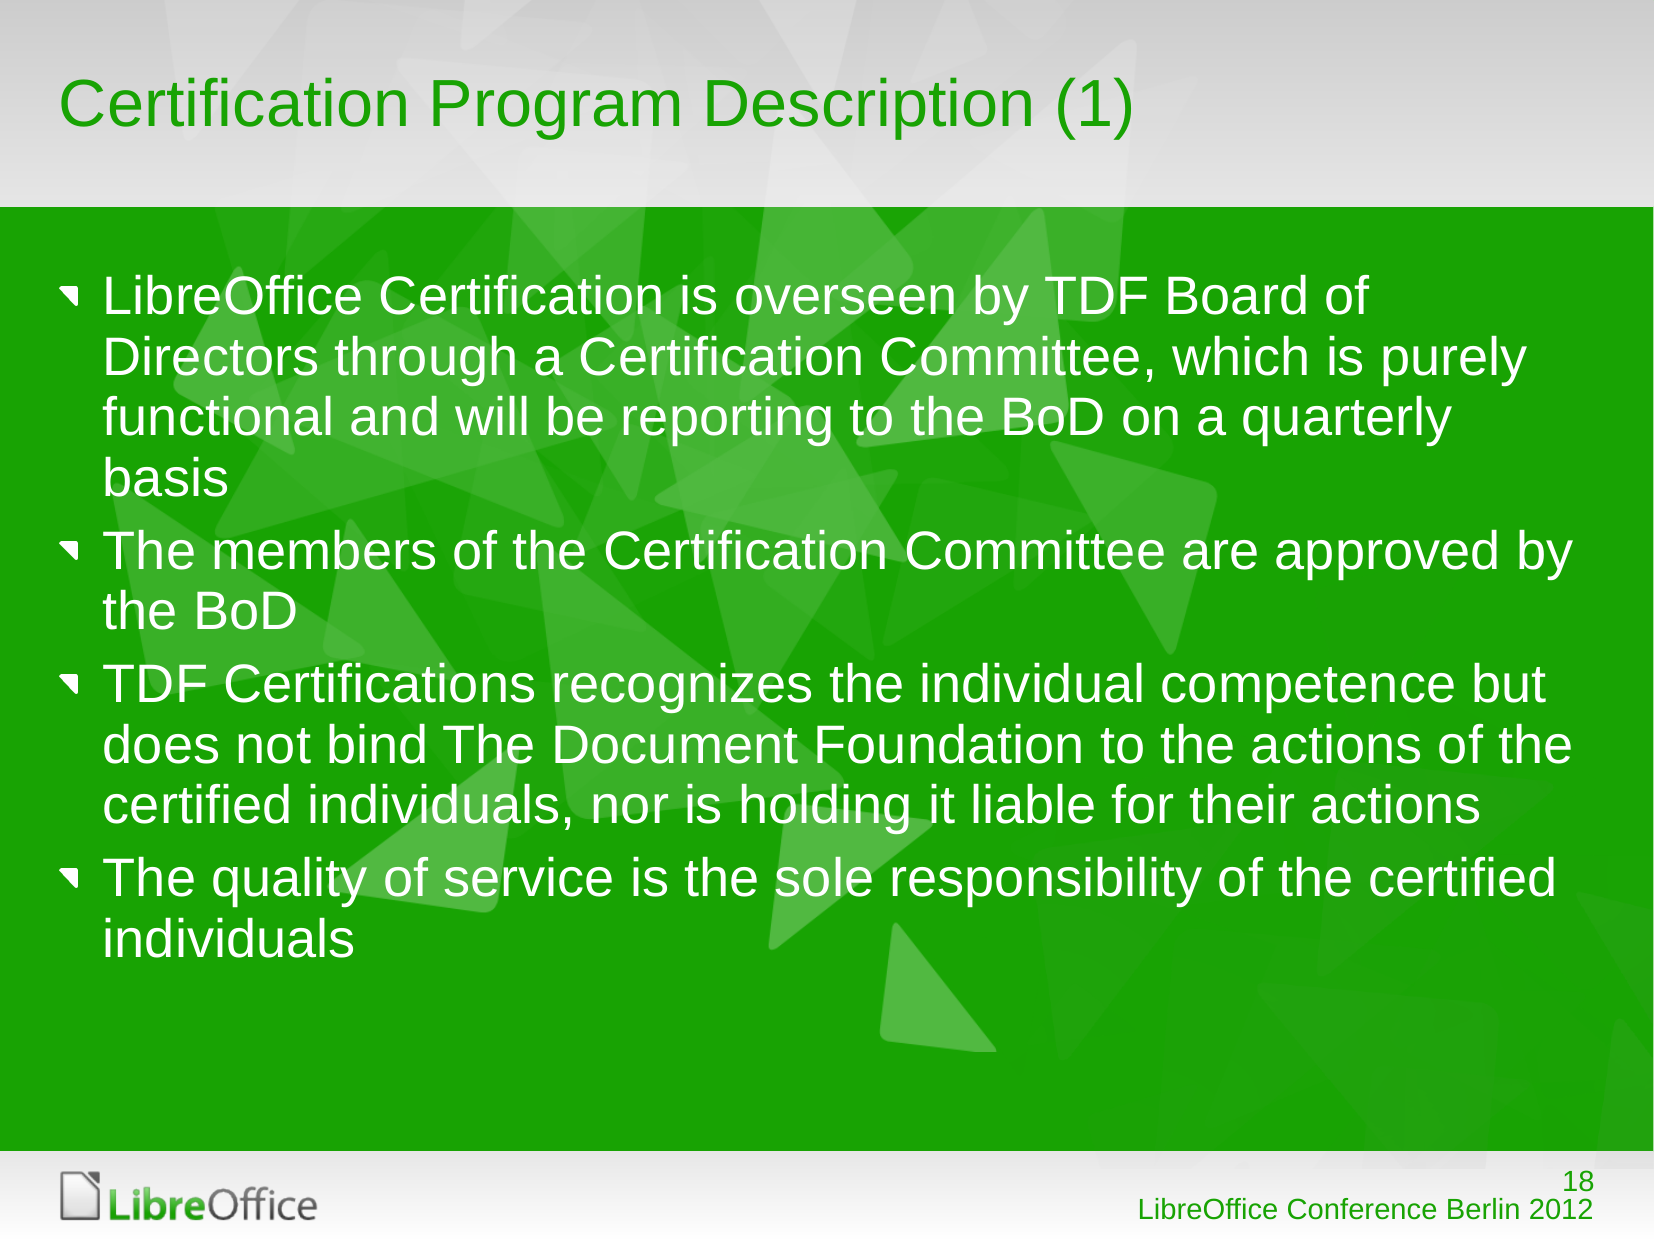

# Certification Program Description (1)
LibreOffice Certification is overseen by TDF Board of Directors through a Certification Committee, which is purely functional and will be reporting to the BoD on a quarterly basis
The members of the Certification Committee are approved by the BoD
TDF Certifications recognizes the individual competence but does not bind The Document Foundation to the actions of the certified individuals, nor is holding it liable for their actions
The quality of service is the sole responsibility of the certified individuals
18
LibreOffice Conference Berlin 2012